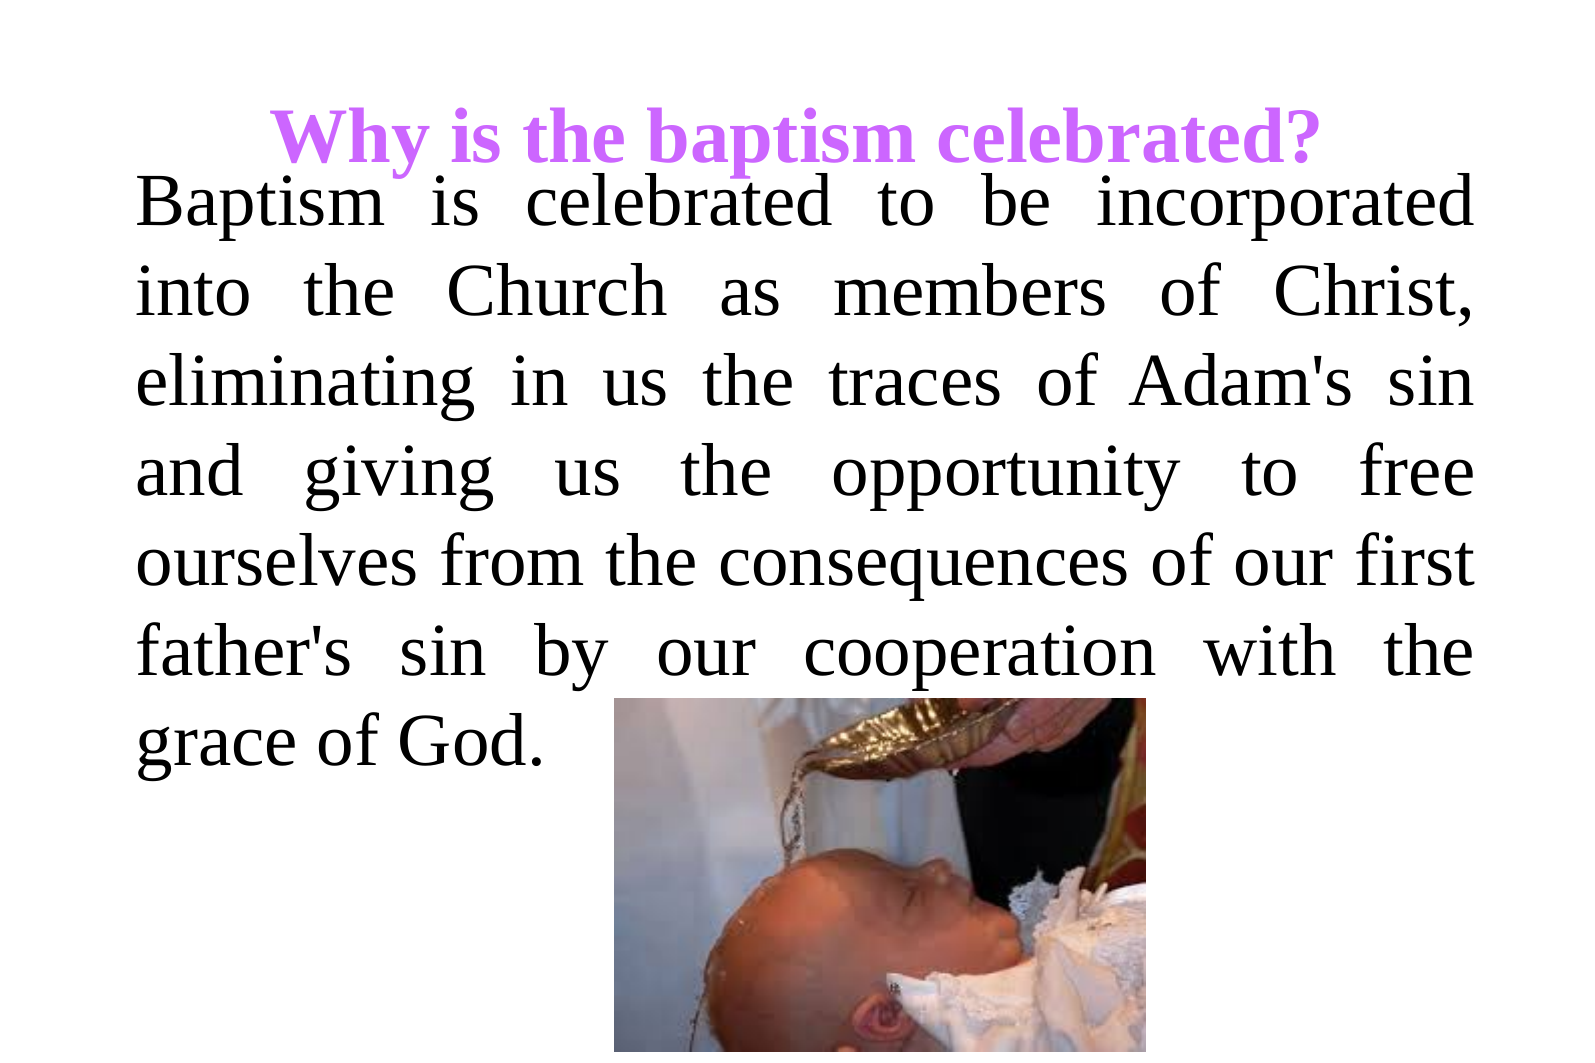

# Why is the baptism celebrated?
Baptism is celebrated to be incorporated into the Church as members of Christ, eliminating in us the traces of Adam's sin and giving us the opportunity to free ourselves from the consequences of our first father's sin by our cooperation with the grace of God.